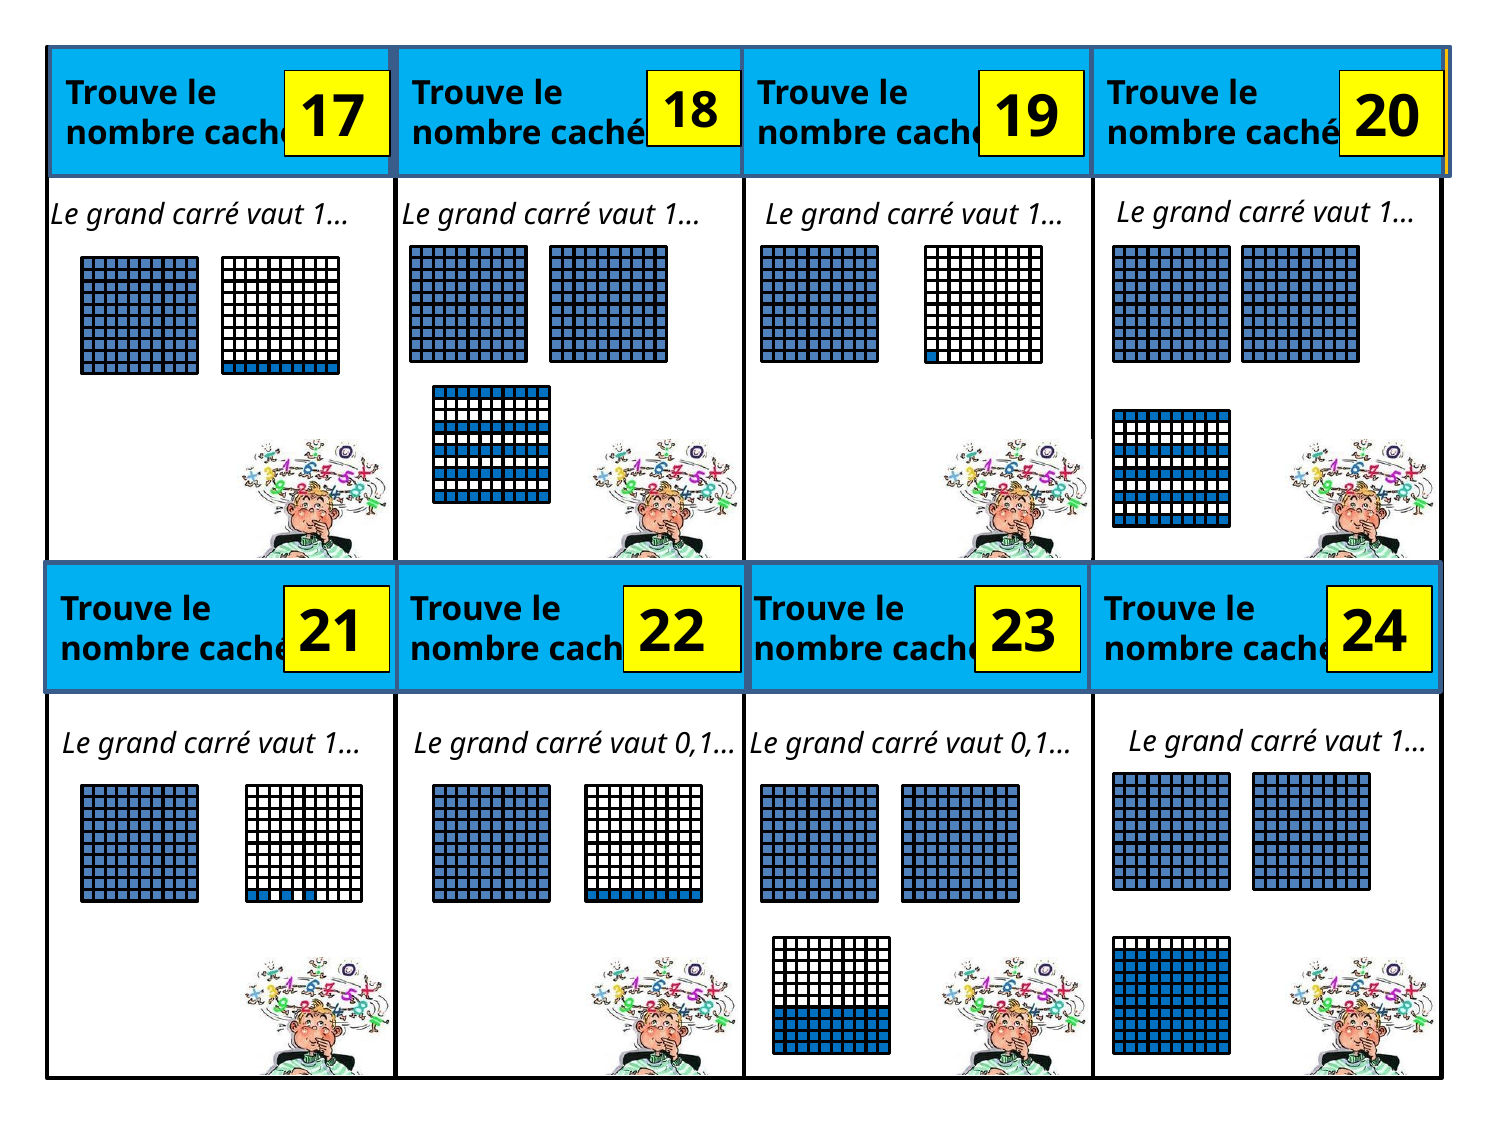

Trouve le nombre caché
Trouve le
nombre caché
Trouve le nombre caché
Trouve le nombre caché
Trouve le nombre caché
Trouve le
nombre caché
Trouve le nombre caché
Trouve le nombre caché
Trouve le nombre caché
Trouve le
nombre caché
Trouve le nombre caché
Trouve le nombre caché
Trouve le
nombre caché
Trouve le nombre caché
Trouve le nombre caché
Trouve le nombre caché
17
18
19
20
21
22
23
24
Le grand carré vaut 1…
Le grand carré vaut 1…
Le grand carré vaut 1…
Le grand carré vaut 1…
Trouve le nombre caché
Trouve le nombre caché
Trouve le
nombre caché
Trouve le nombre caché
Trouve le nombre caché
Trouve le
nombre caché
Trouve le nombre caché
Trouve le
nombre caché
Trouve le
nombre caché
Le grand carré vaut 1…
Le grand carré vaut 1…
Le grand carré vaut 0,1…
Le grand carré vaut 0,1…